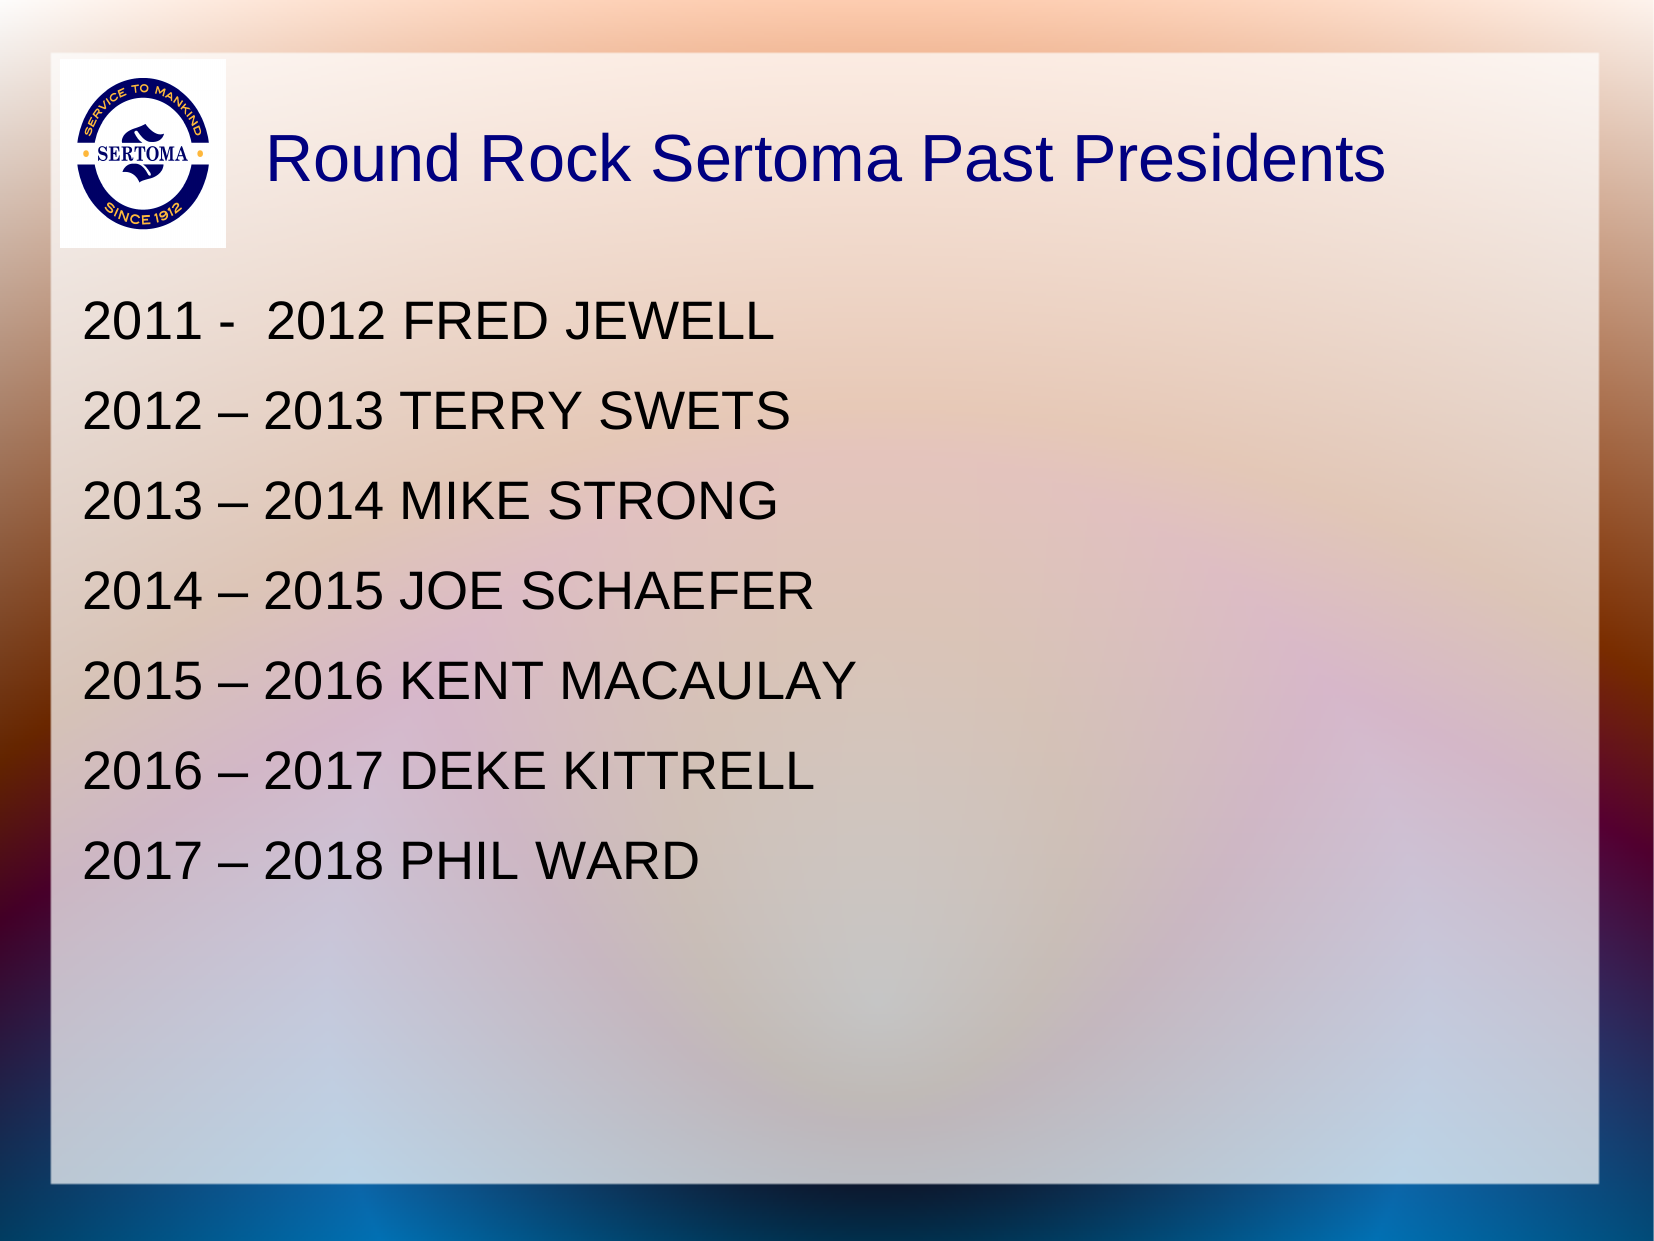

# Round Rock Sertoma Past Presidents
2011 - 2012 FRED JEWELL
2012 – 2013 TERRY SWETS
2013 – 2014 MIKE STRONG
2014 – 2015 JOE SCHAEFER
2015 – 2016 KENT MACAULAY
2016 – 2017 DEKE KITTRELL
2017 – 2018 PHIL WARD